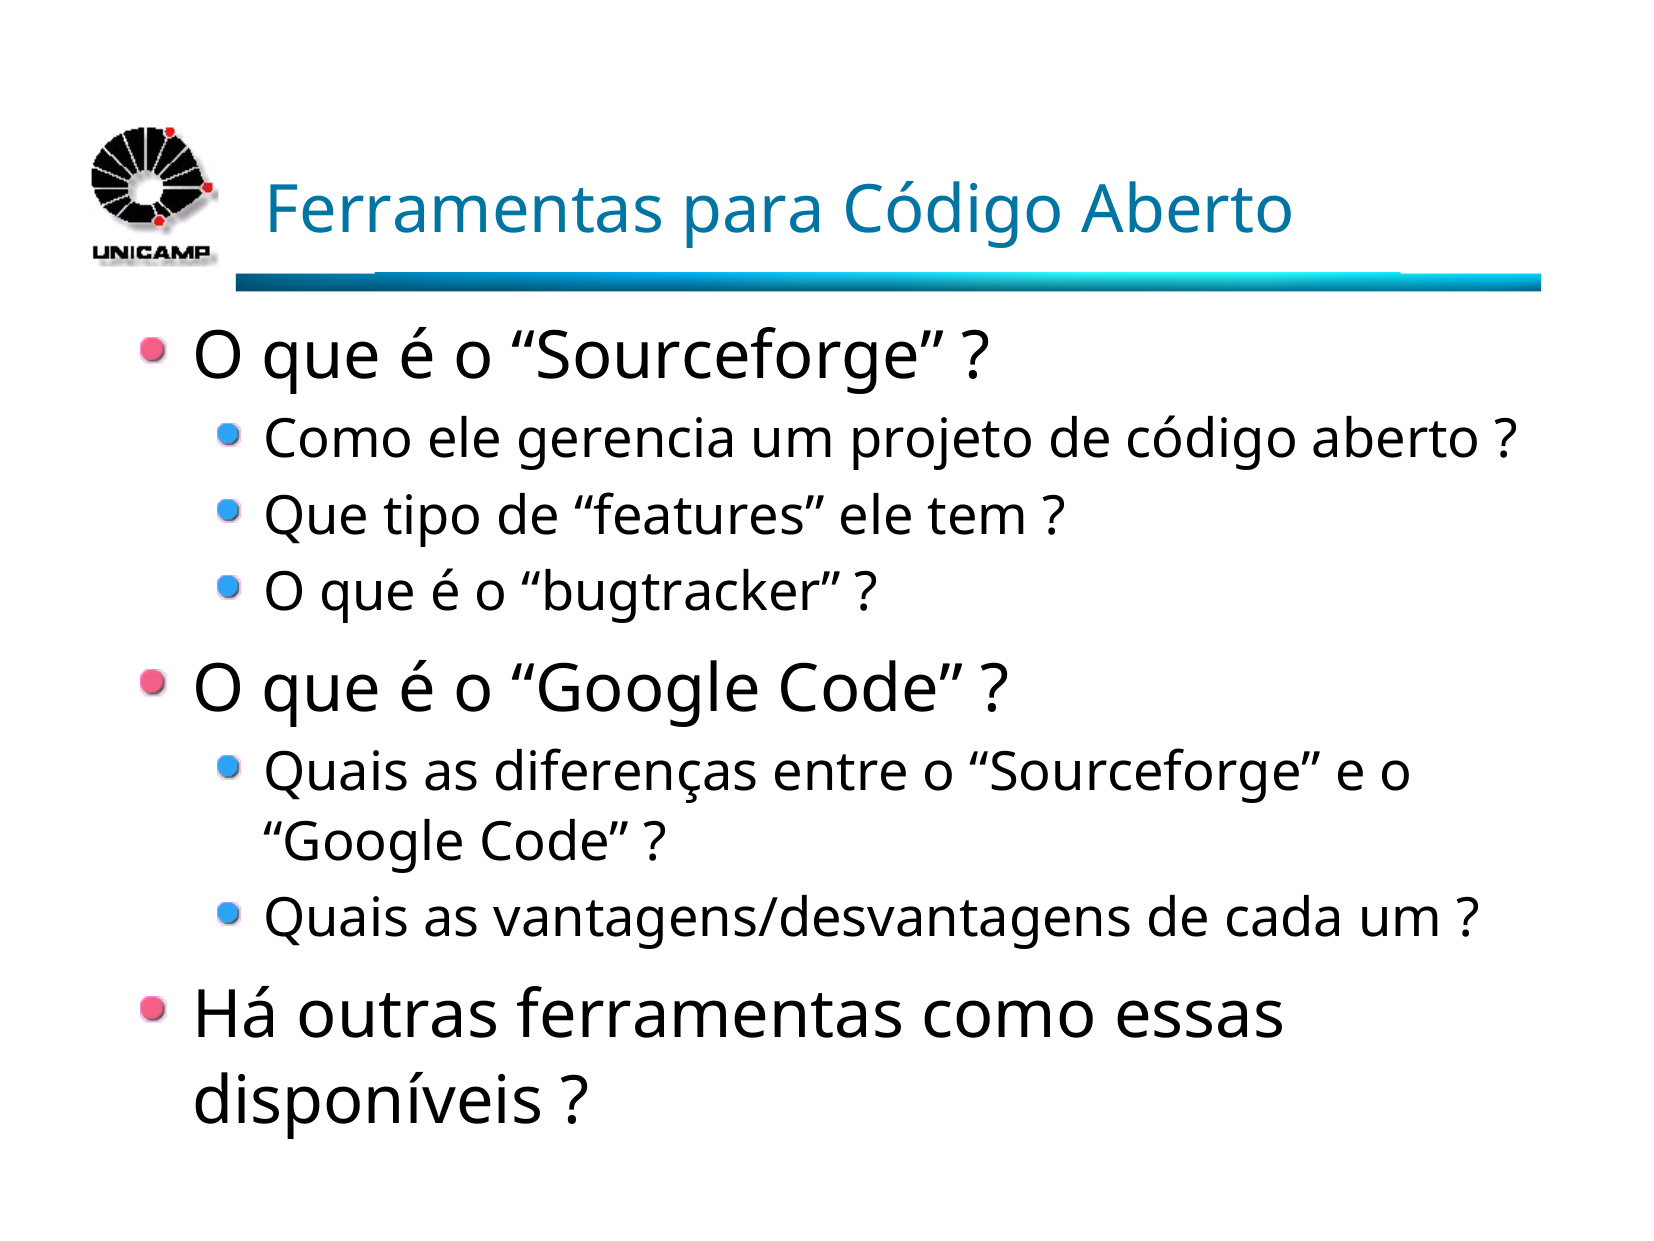

# Ferramentas para Código Aberto
O que é o “Sourceforge” ?
Como ele gerencia um projeto de código aberto ?
Que tipo de “features” ele tem ?
O que é o “bugtracker” ?
O que é o “Google Code” ?
Quais as diferenças entre o “Sourceforge” e o “Google Code” ?
Quais as vantagens/desvantagens de cada um ?
Há outras ferramentas como essas disponíveis ?